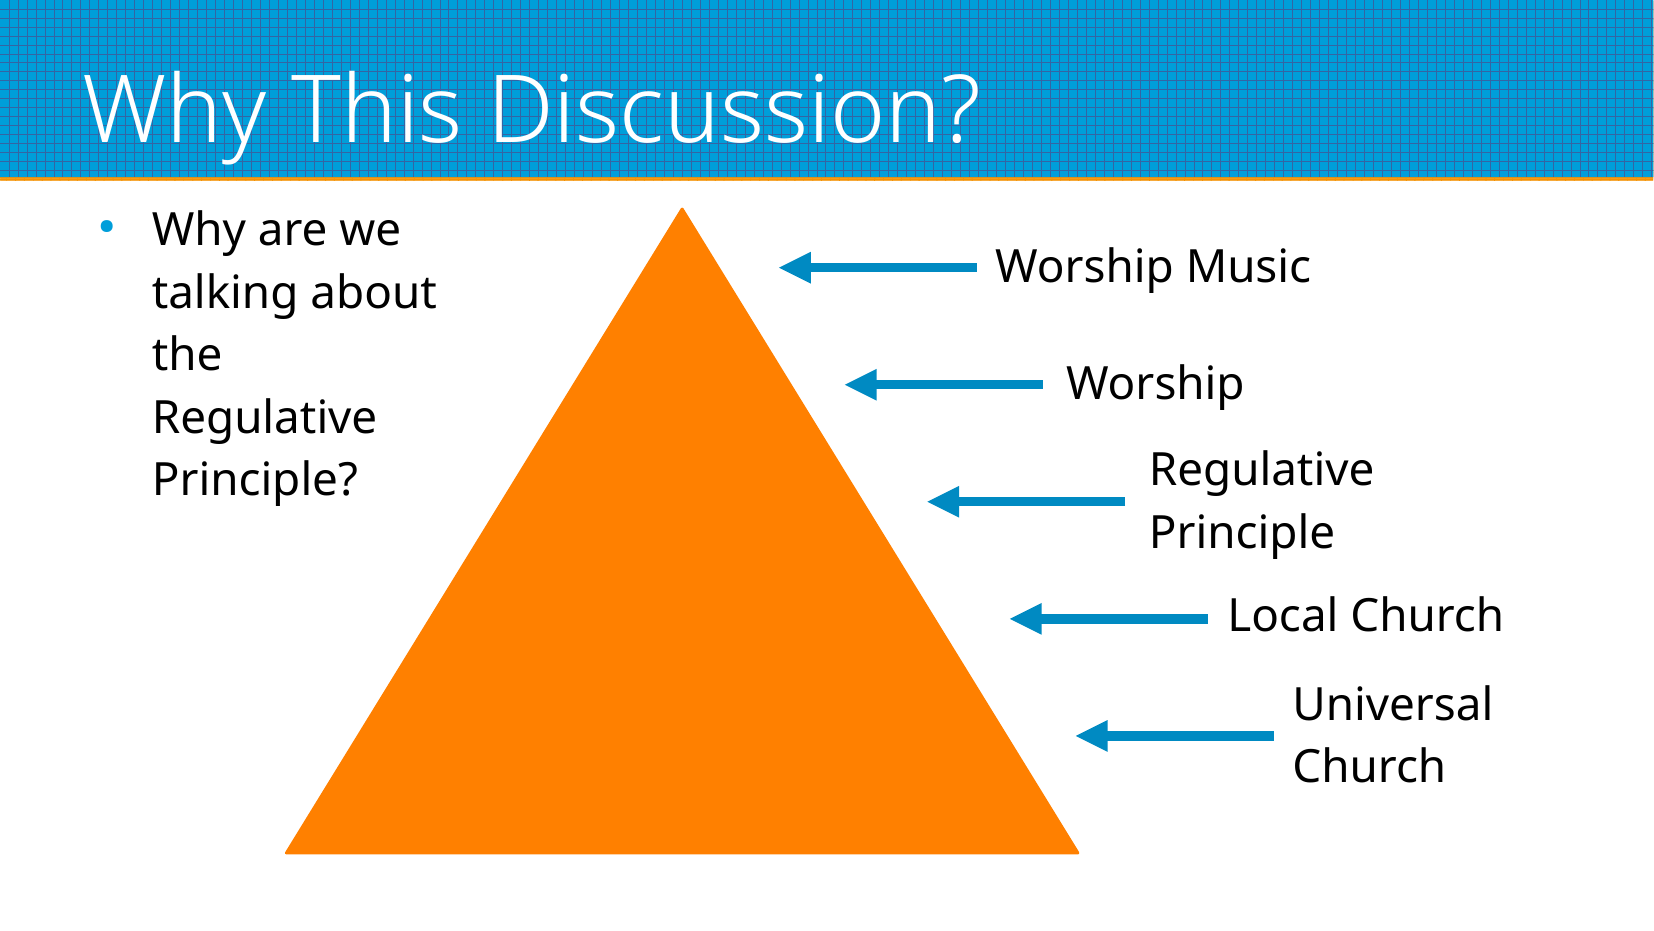

# Why This Discussion?
Why are we talking about the Regulative Principle?
Worship Music
Worship
Regulative Principle
Local Church
Universal Church